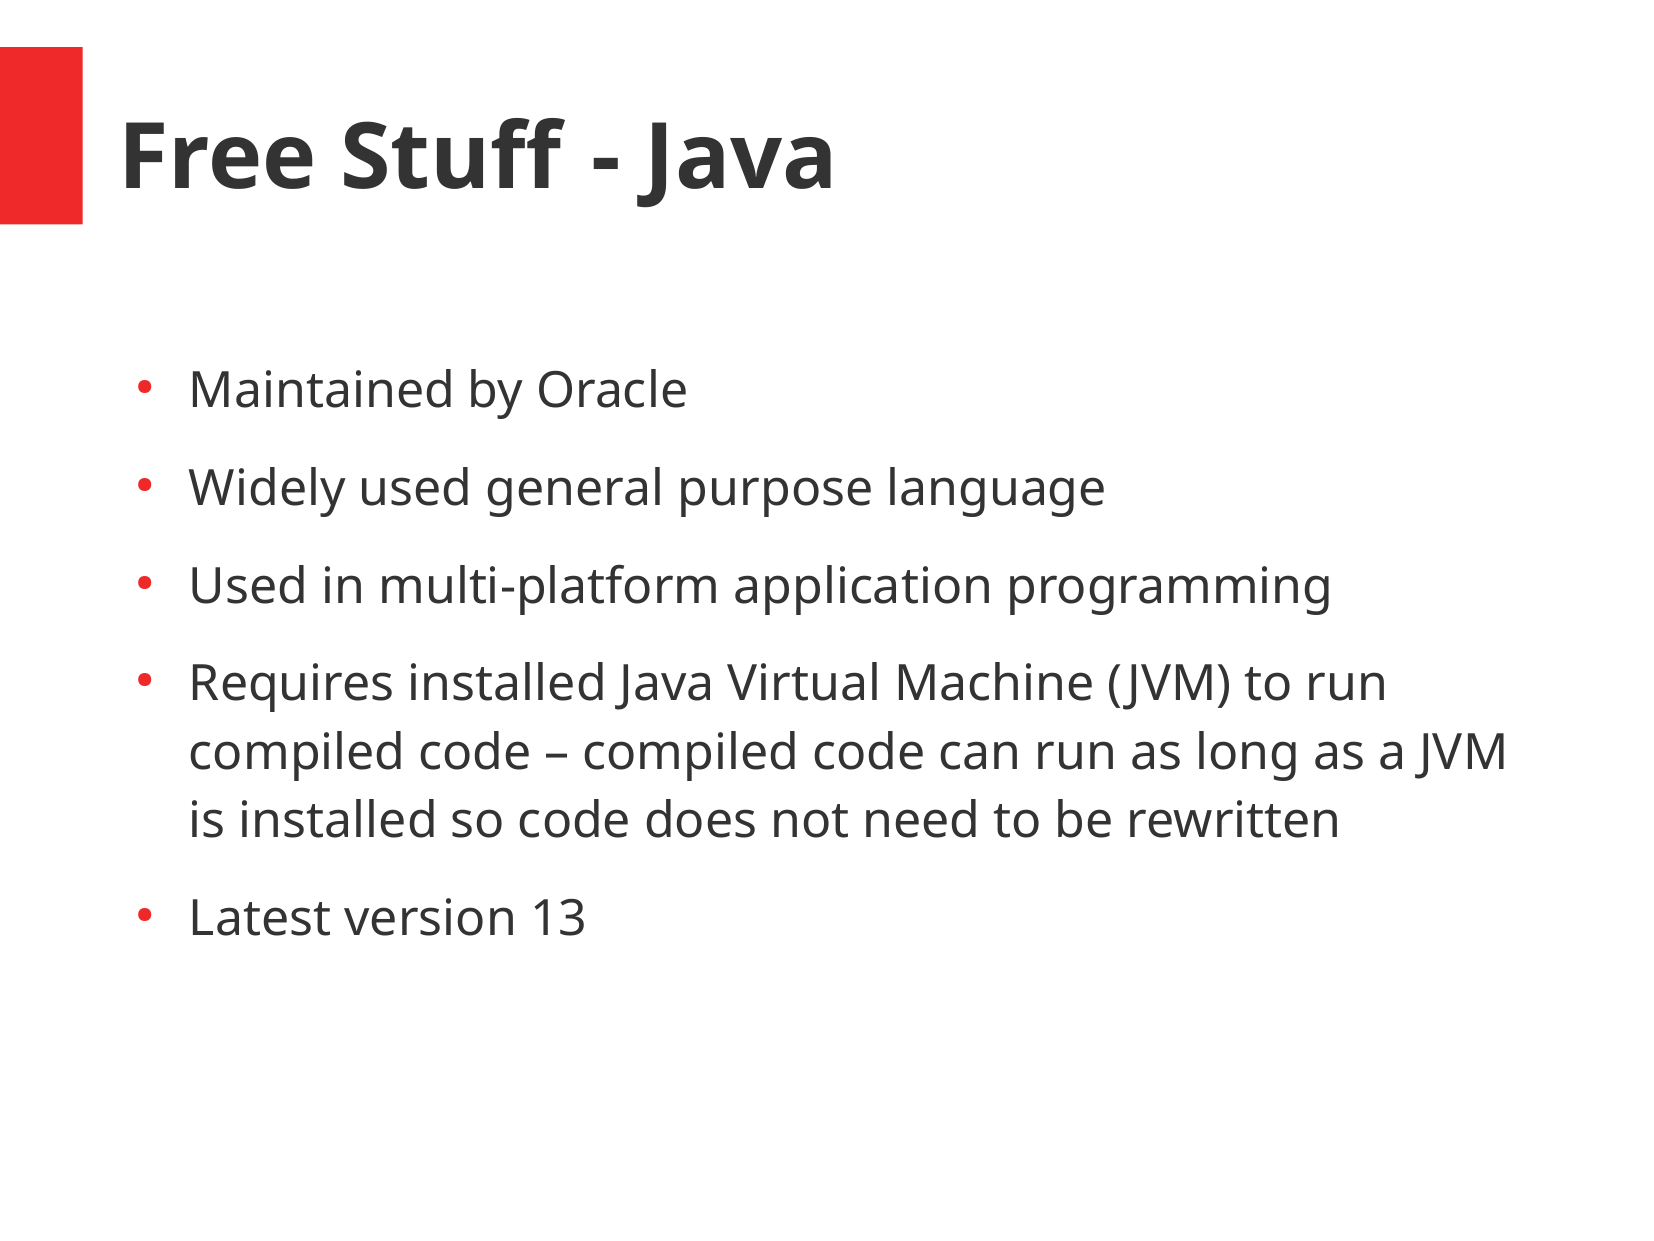

# Free Stuff	 - Java
Maintained by Oracle
Widely used general purpose language
Used in multi-platform application programming
Requires installed Java Virtual Machine (JVM) to run compiled code – compiled code can run as long as a JVM is installed so code does not need to be rewritten
Latest version 13